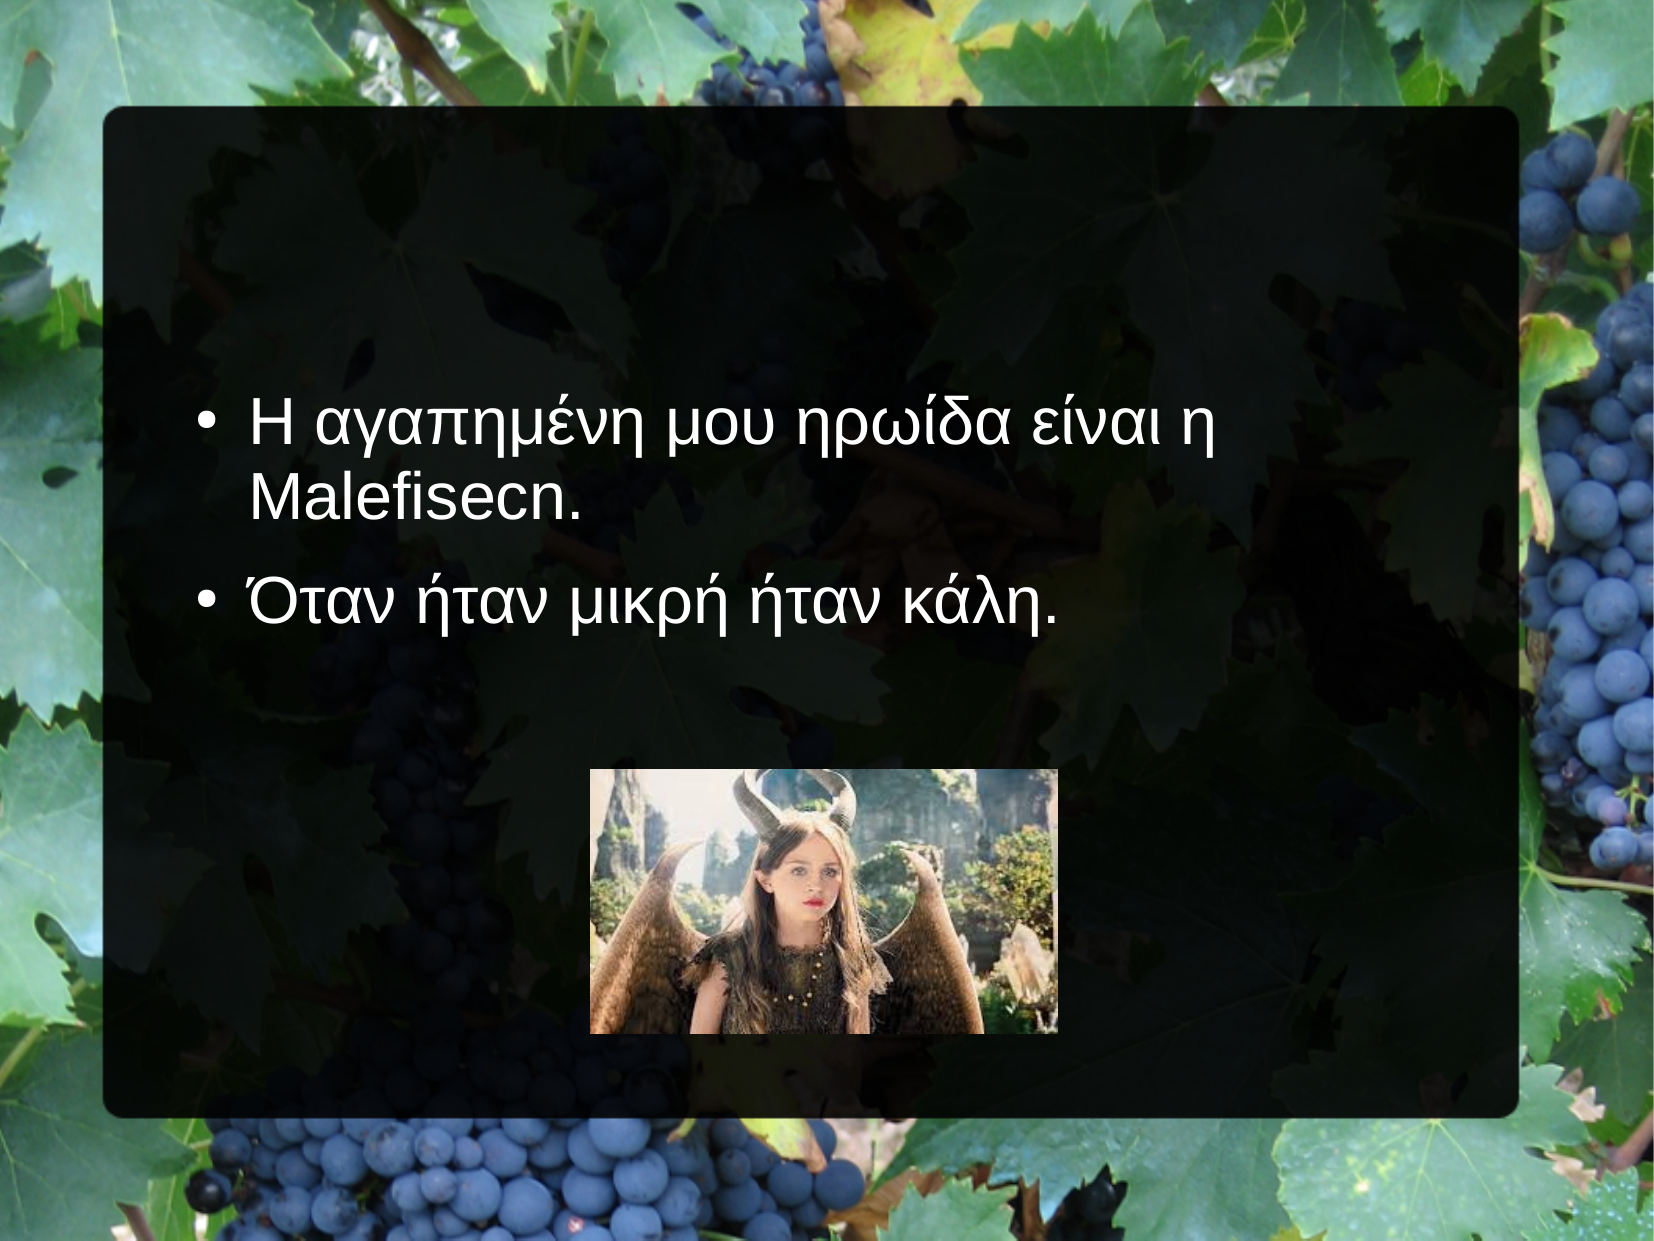

#
Η αγαπημένη μου ηρωίδα είναι η Malefisecn.
Όταν ήταν μικρή ήταν κάλη.